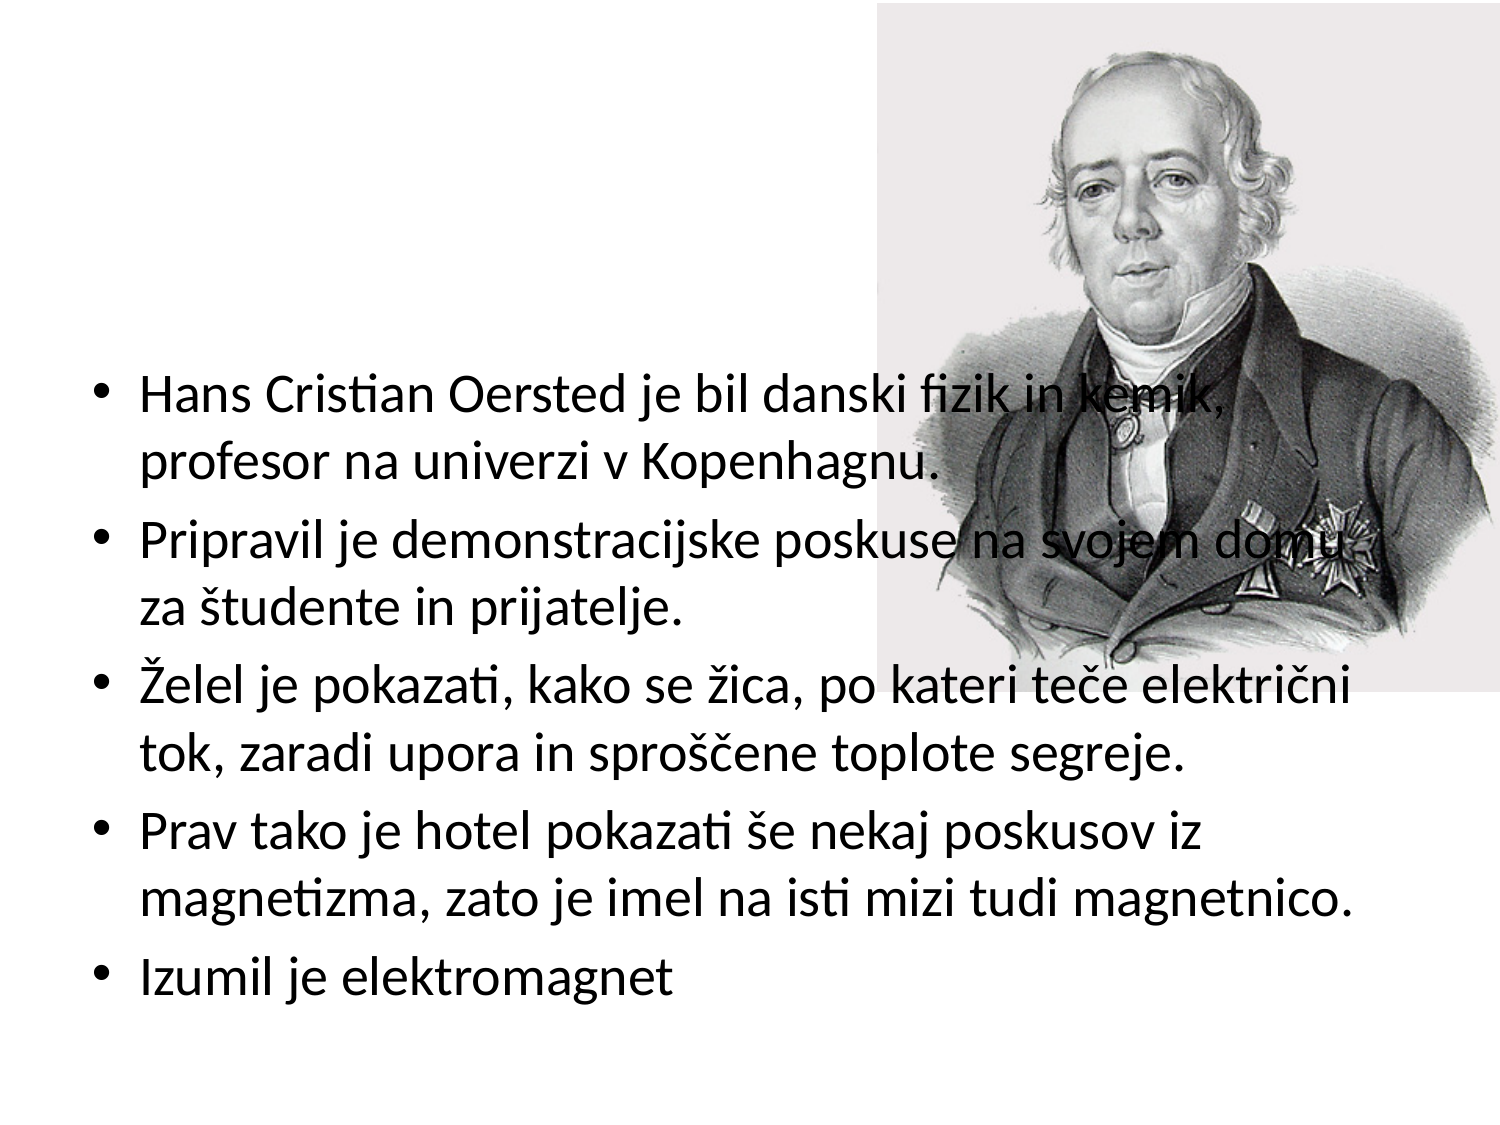

#
Hans Cristian Oersted je bil danski fizik in kemik, profesor na univerzi v Kopenhagnu.
Pripravil je demonstracijske poskuse na svojem domu za študente in prijatelje.
Želel je pokazati, kako se žica, po kateri teče električni tok, zaradi upora in sproščene toplote segreje.
Prav tako je hotel pokazati še nekaj poskusov iz magnetizma, zato je imel na isti mizi tudi magnetnico.
Izumil je elektromagnet